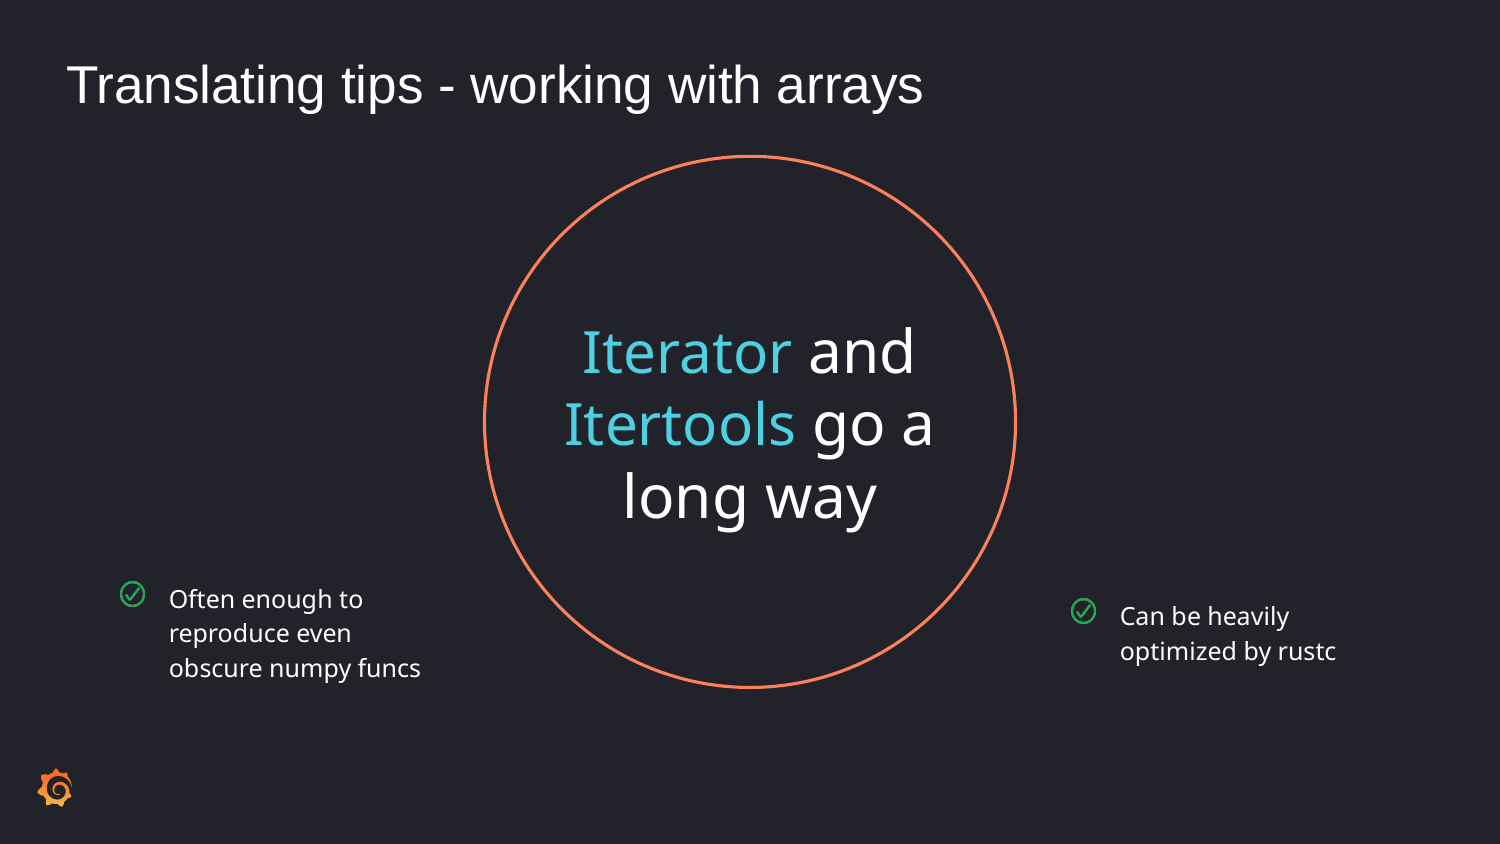

# Translating tips - working with arrays
Iterator and Itertools go a long way
Often enough to reproduce even obscure numpy funcs
Can be heavily optimized by rustc